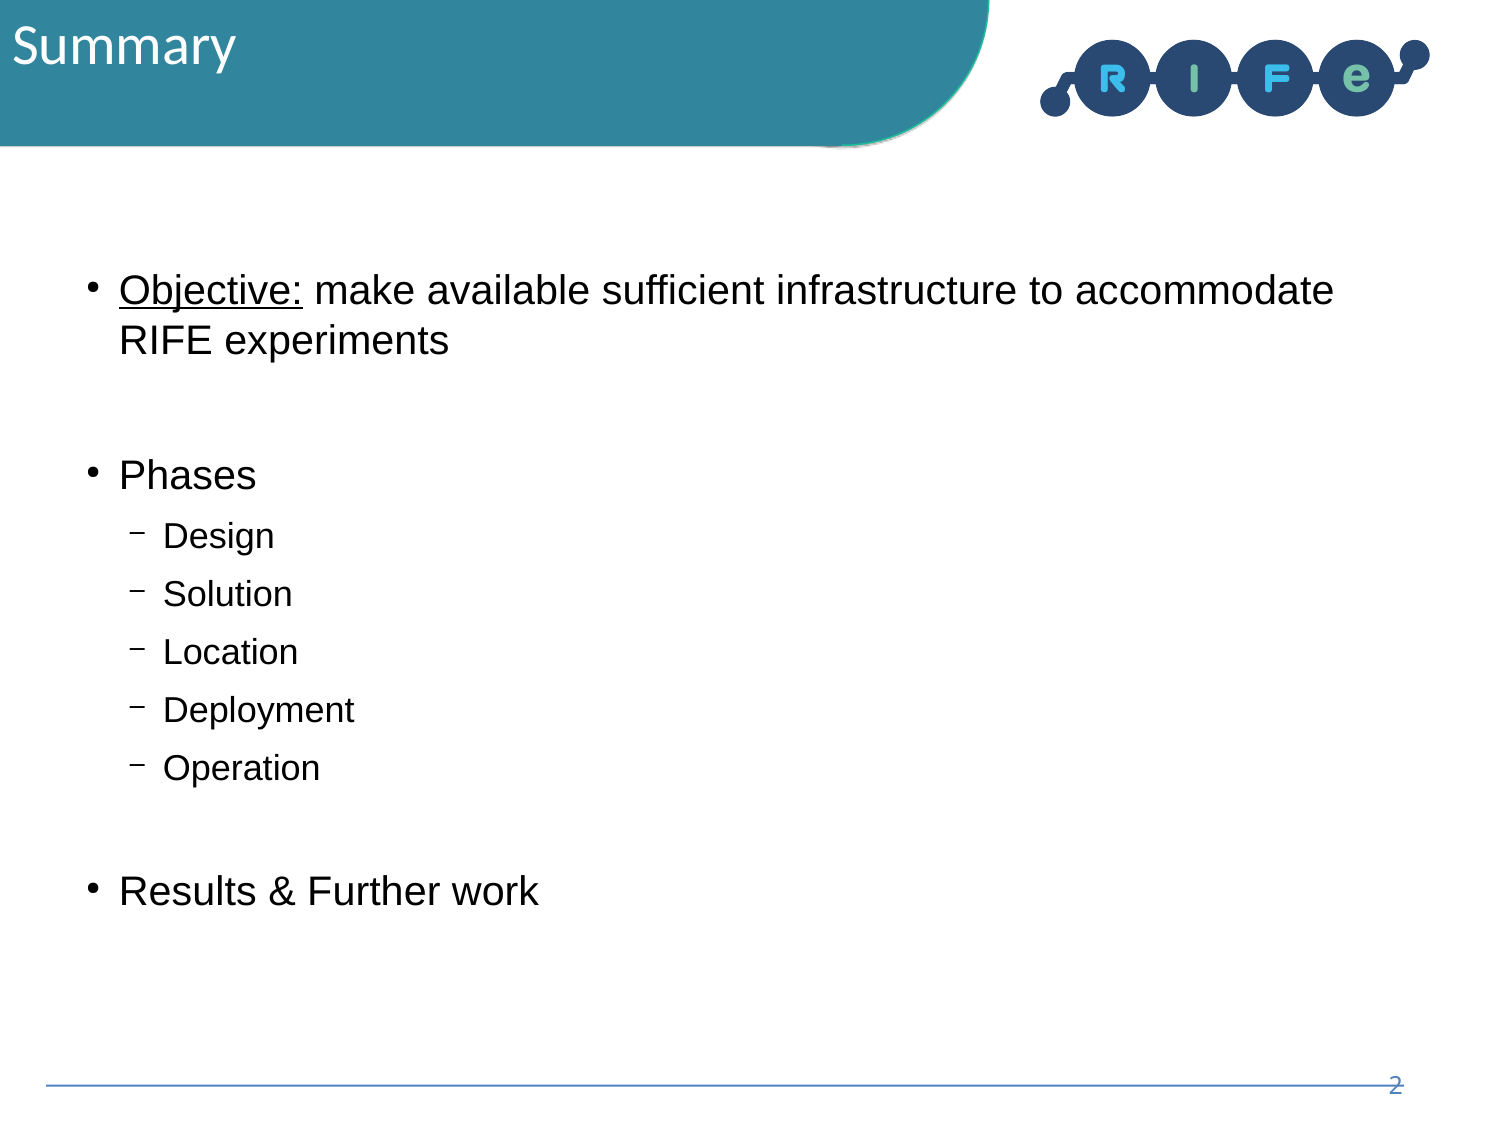

Summary
# Objective: make available sufficient infrastructure to accommodate RIFE experiments
Phases
Design
Solution
Location
Deployment
Operation
Results & Further work